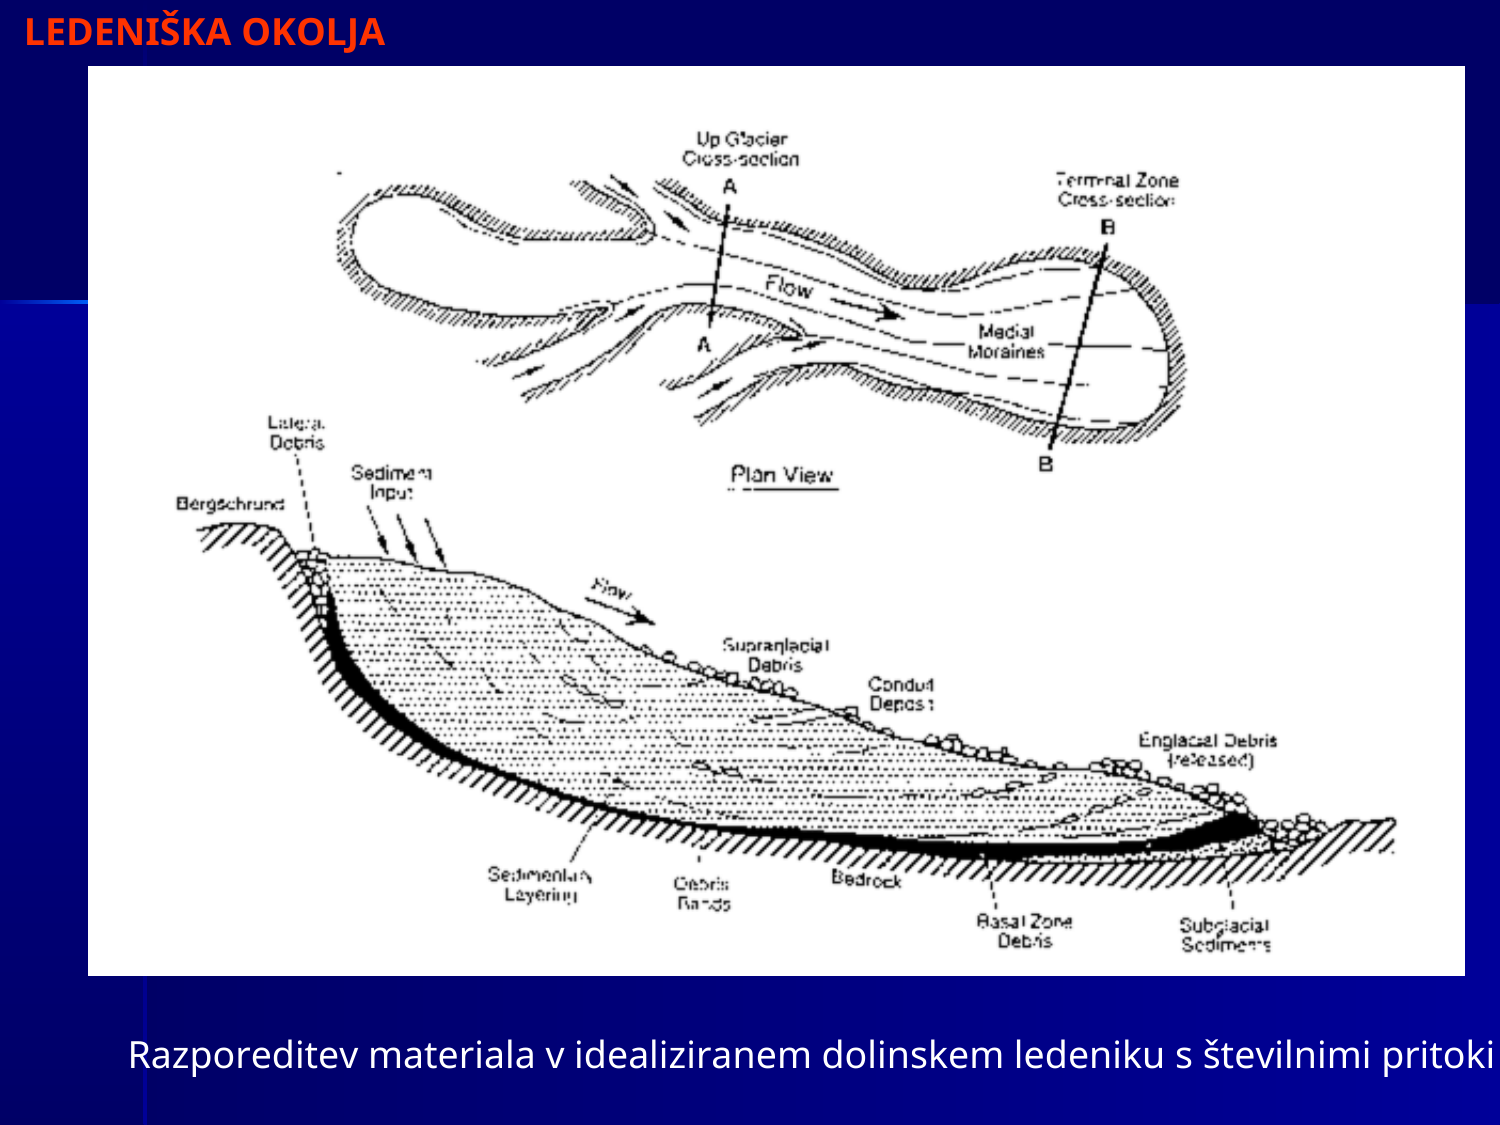

LEDENIŠKA OKOLJA
Razporeditev materiala v idealiziranem dolinskem ledeniku s številnimi pritoki